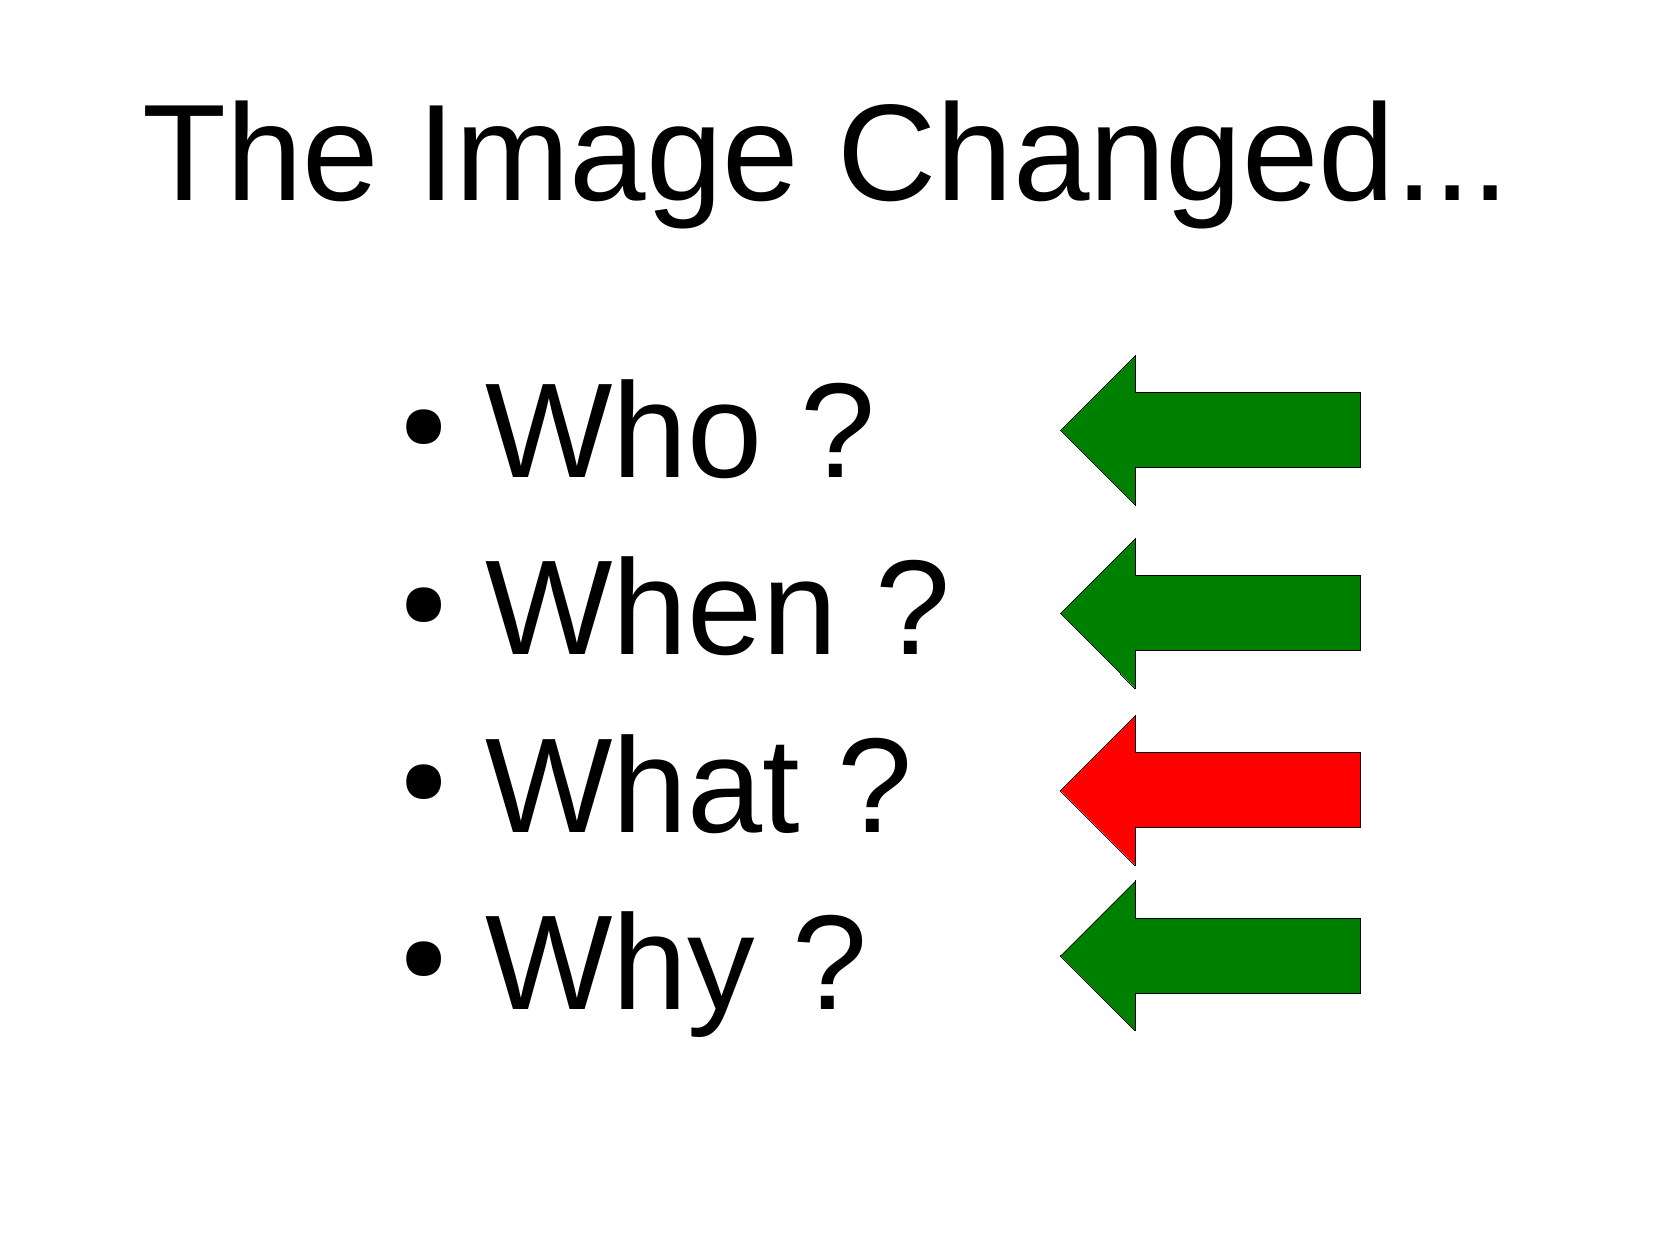

# The Image Changed...
 Who ?
 When ?
 What ?
 Why ?